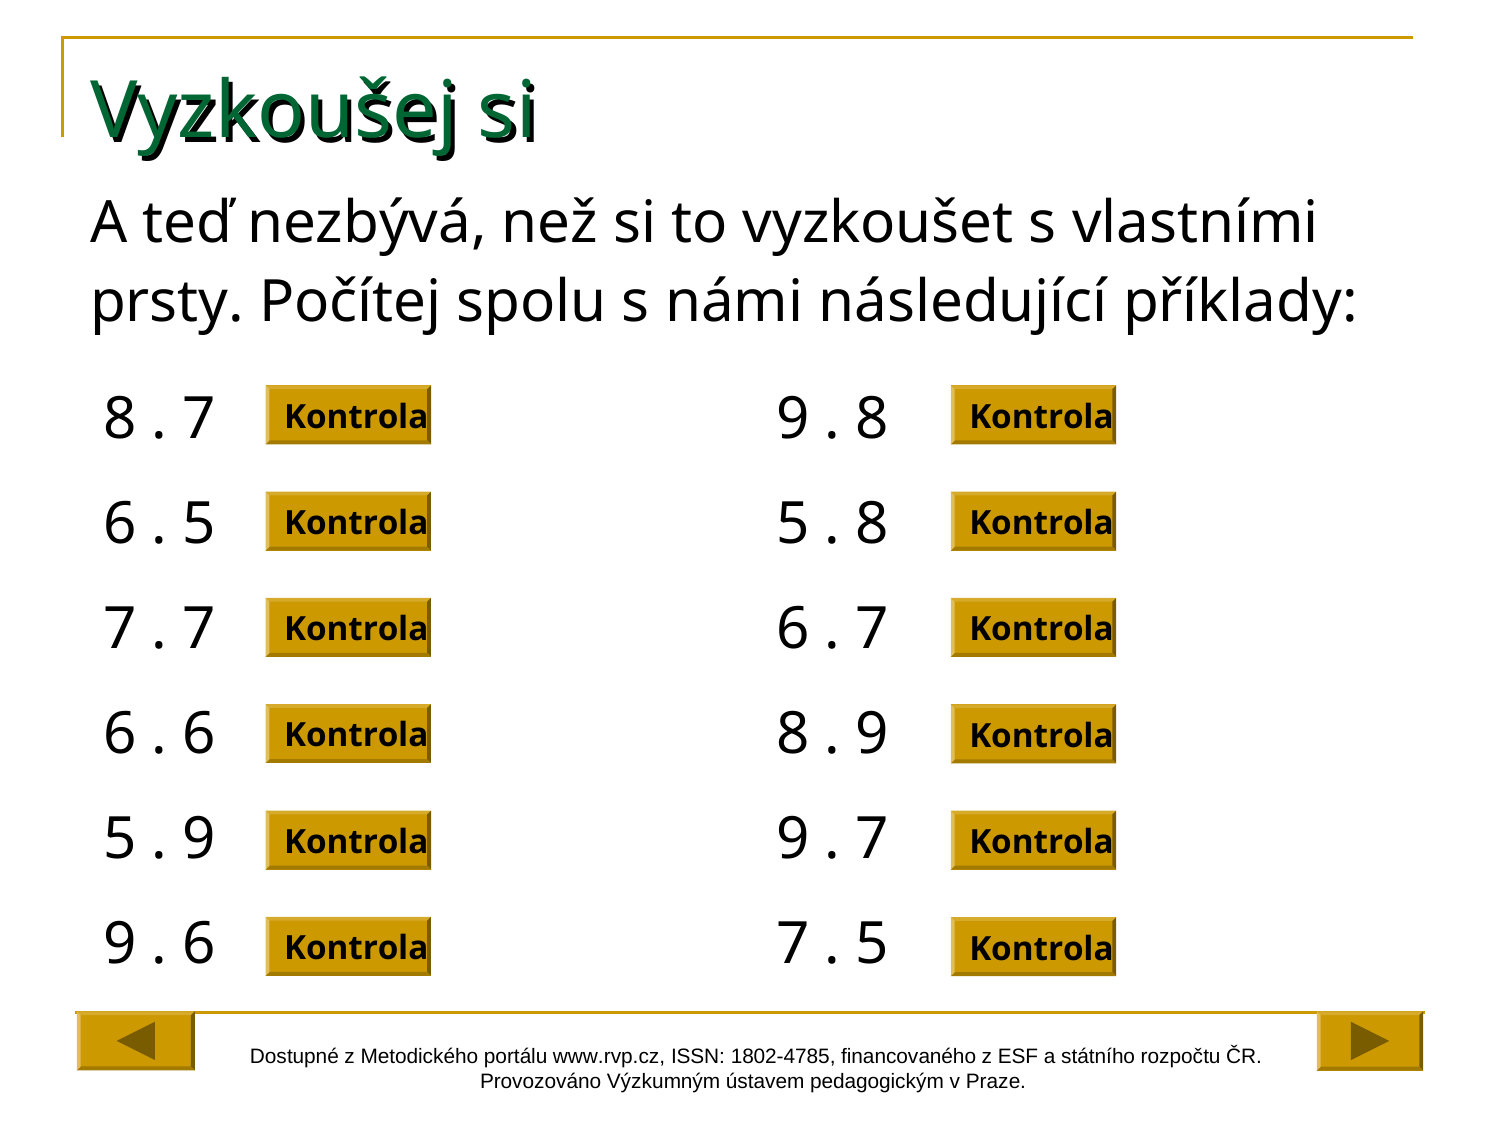

# Vyzkoušej si
A teď nezbývá, než si to vyzkoušet s vlastními prsty. Počítej spolu s námi následující příklady:
8 . 7
6 . 5
7 . 7
6 . 6
5 . 9
9 . 6
9 . 8
5 . 8
6 . 7
8 . 9
9 . 7
7 . 5
Kontrola
Kontrola
Kontrola
Kontrola
Kontrola
Kontrola
Kontrola
Kontrola
Kontrola
Kontrola
Kontrola
Kontrola